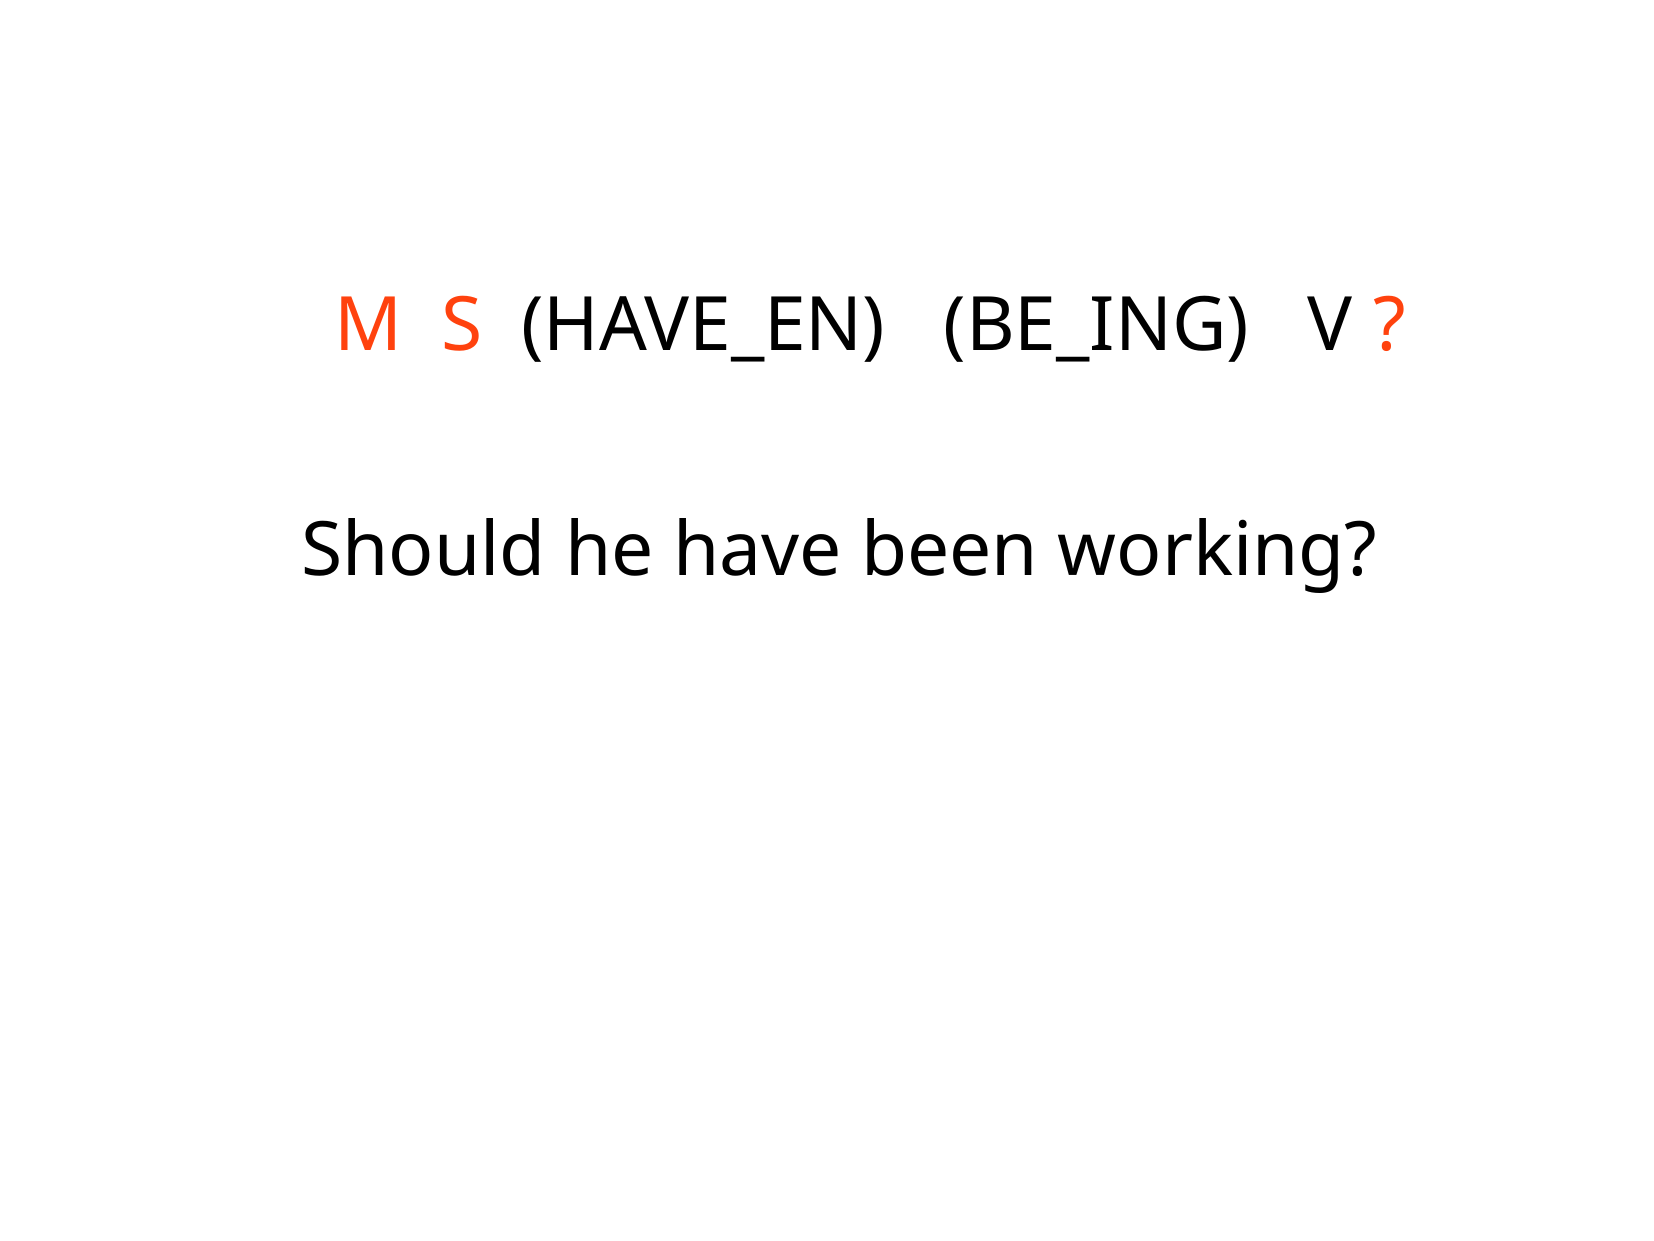

M S (HAVE_EN) (BE_ING) V ?
Should he have been working?